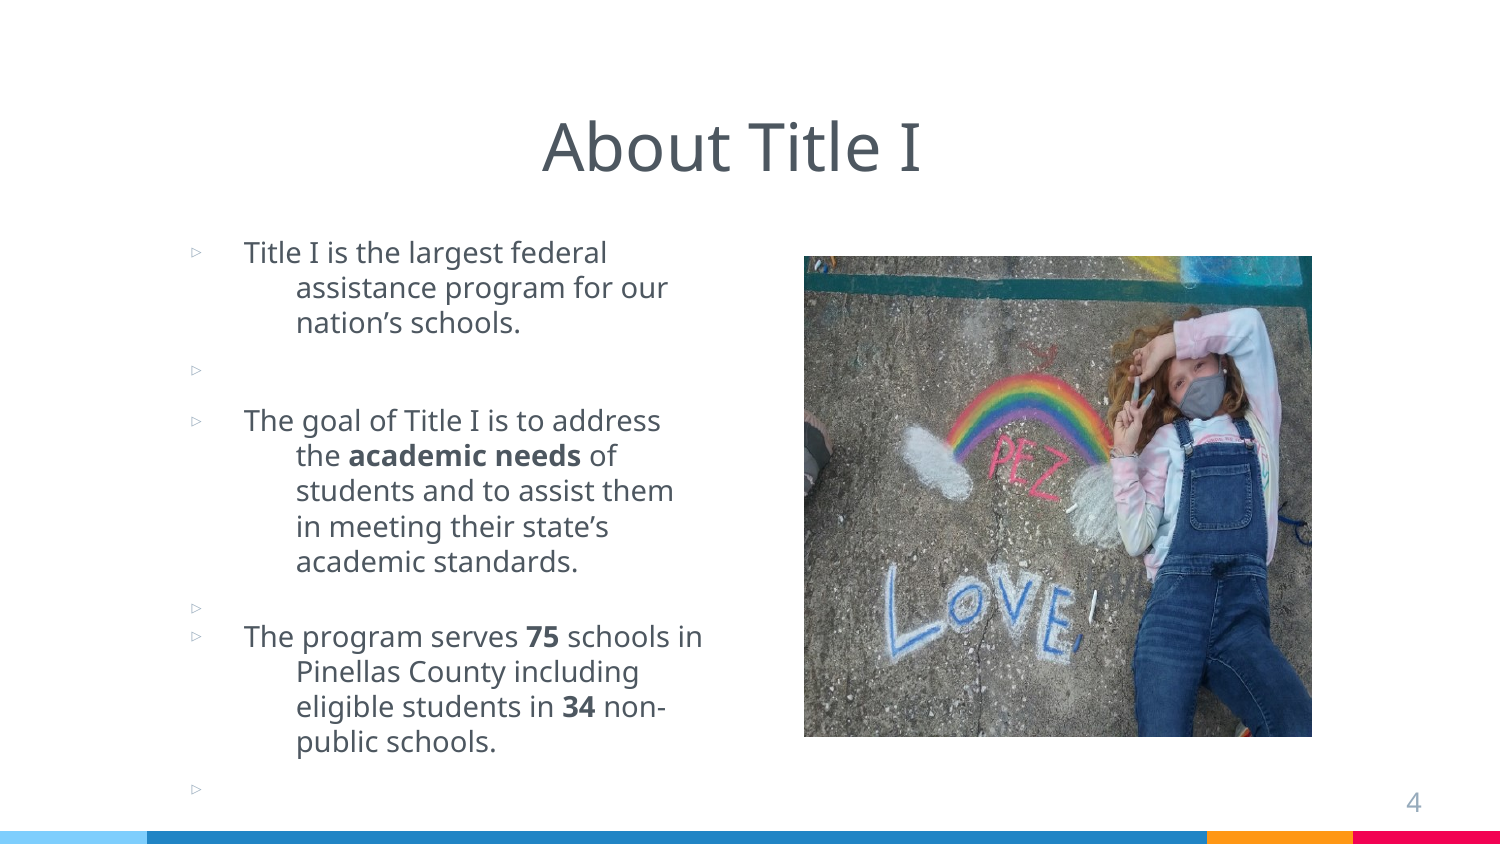

# About Title I
Title I is the largest federal assistance program for our nation’s schools.
The goal of Title I is to address the academic needs of students and to assist them in meeting their state’s academic standards.
The program serves 75 schools in Pinellas County including eligible students in 34 non-public schools.
4